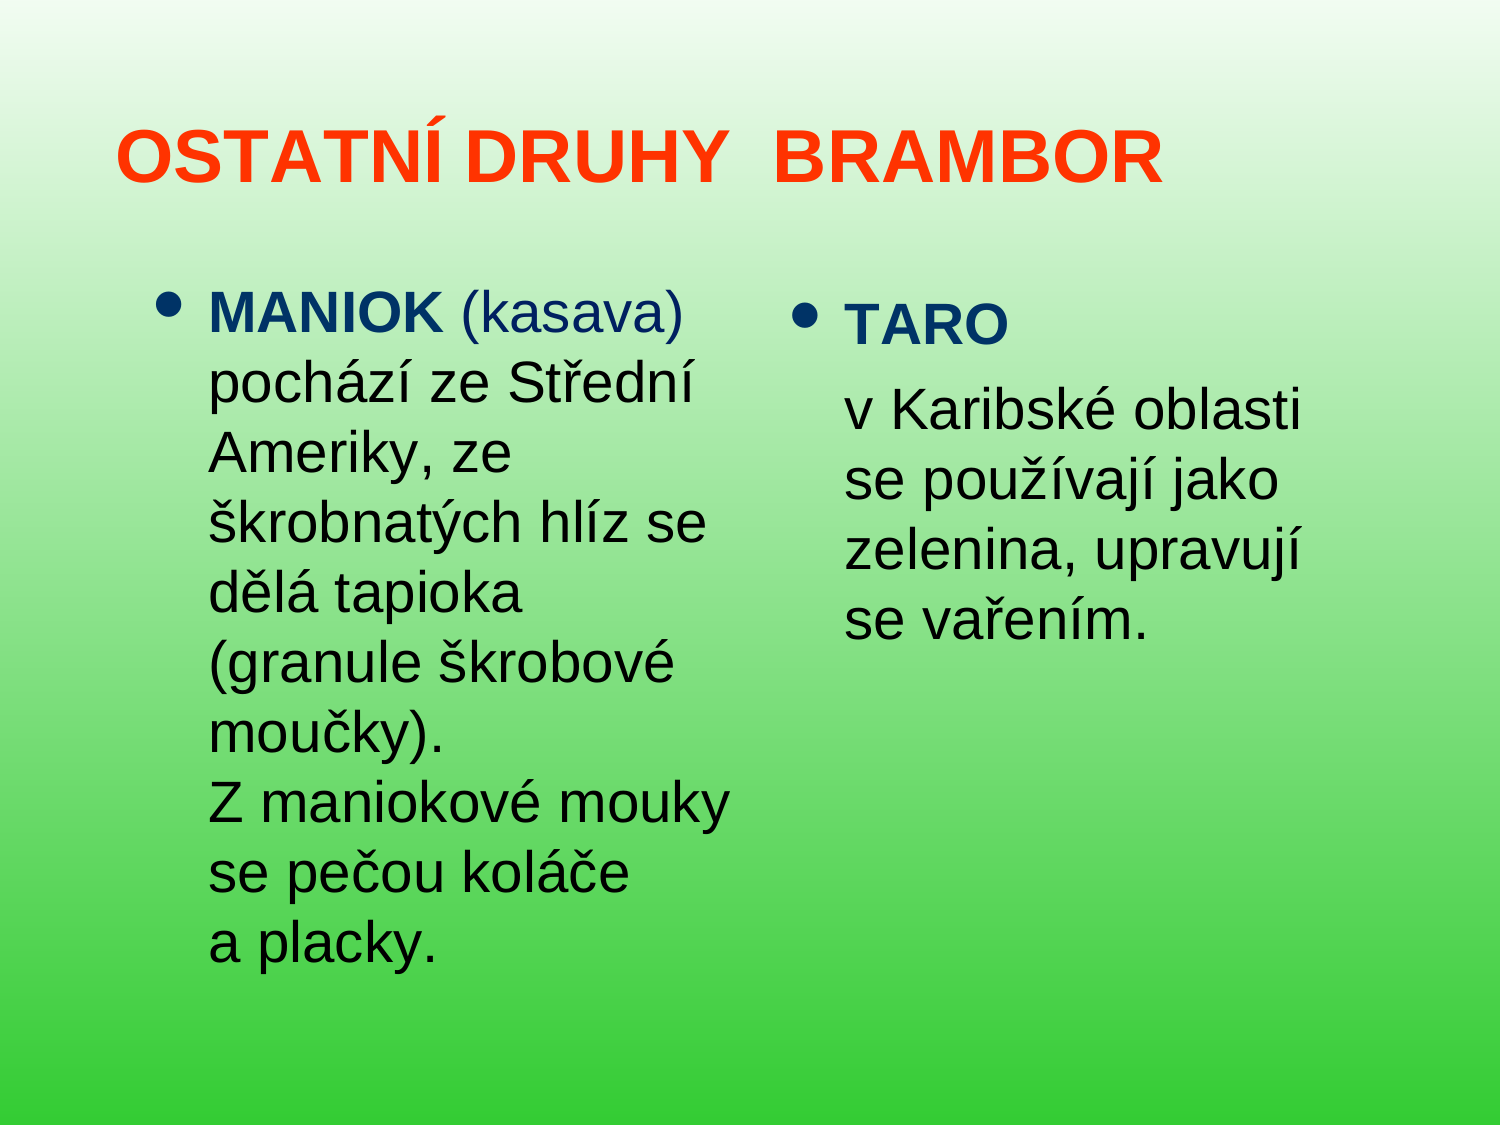

# OSTATNÍ DRUHY BRAMBOR
MANIOK (kasava) pochází ze Střední Ameriky, ze škrobnatých hlíz se dělá tapioka (granule škrobové moučky).
Z maniokové mouky se pečou koláče
a placky.
TARO
	v Karibské oblasti se používají jako zelenina, upravují se vařením.